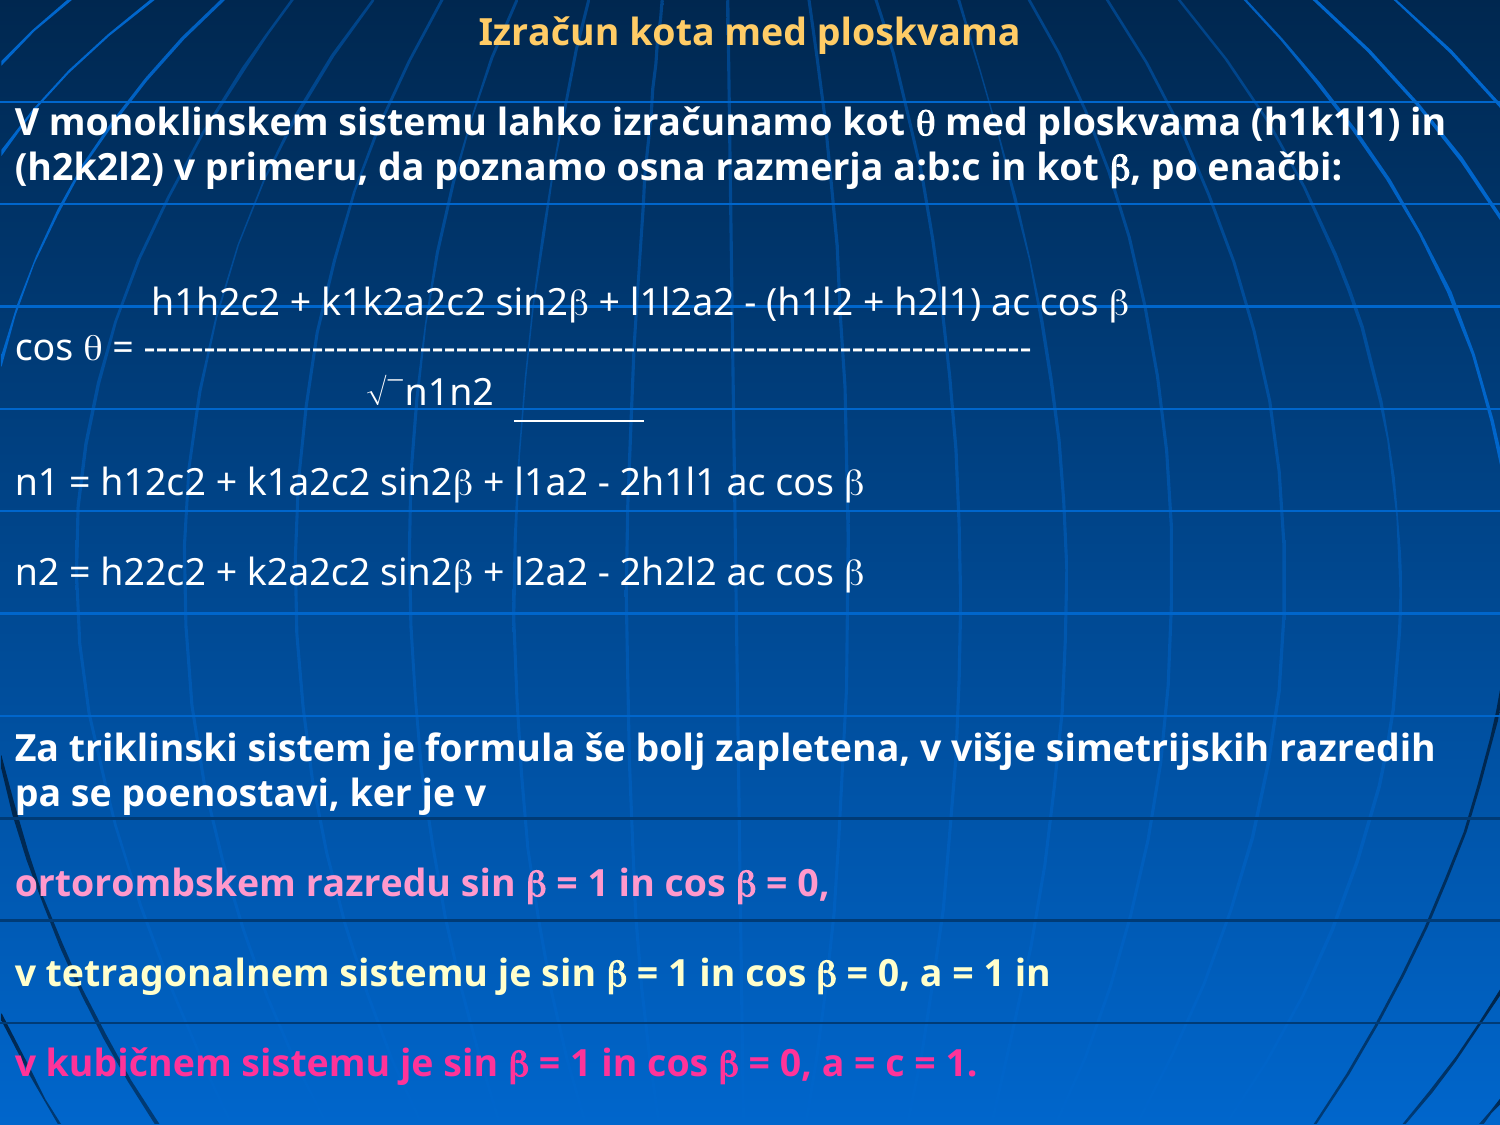

Izračun kota med ploskvama
V monoklinskem sistemu lahko izračunamo kot  med ploskvama (h1k1l1) in (h2k2l2) v primeru, da poznamo osna razmerja a:b:c in kot , po enačbi:
 h1h2c2 + k1k2a2c2 sin2 + l1l2a2 - (h1l2 + h2l1) ac cos 
cos  = --------------------------------------------------------------------------
 n1n2
n1 = h12c2 + k1a2c2 sin2 + l1a2 - 2h1l1 ac cos 
n2 = h22c2 + k2a2c2 sin2 + l2a2 - 2h2l2 ac cos 
Za triklinski sistem je formula še bolj zapletena, v višje simetrijskih razredih pa se poenostavi, ker je v
ortorombskem razredu sin  = 1 in cos  = 0,
v tetragonalnem sistemu je sin  = 1 in cos  = 0, a = 1 in
v kubičnem sistemu je sin  = 1 in cos  = 0, a = c = 1.